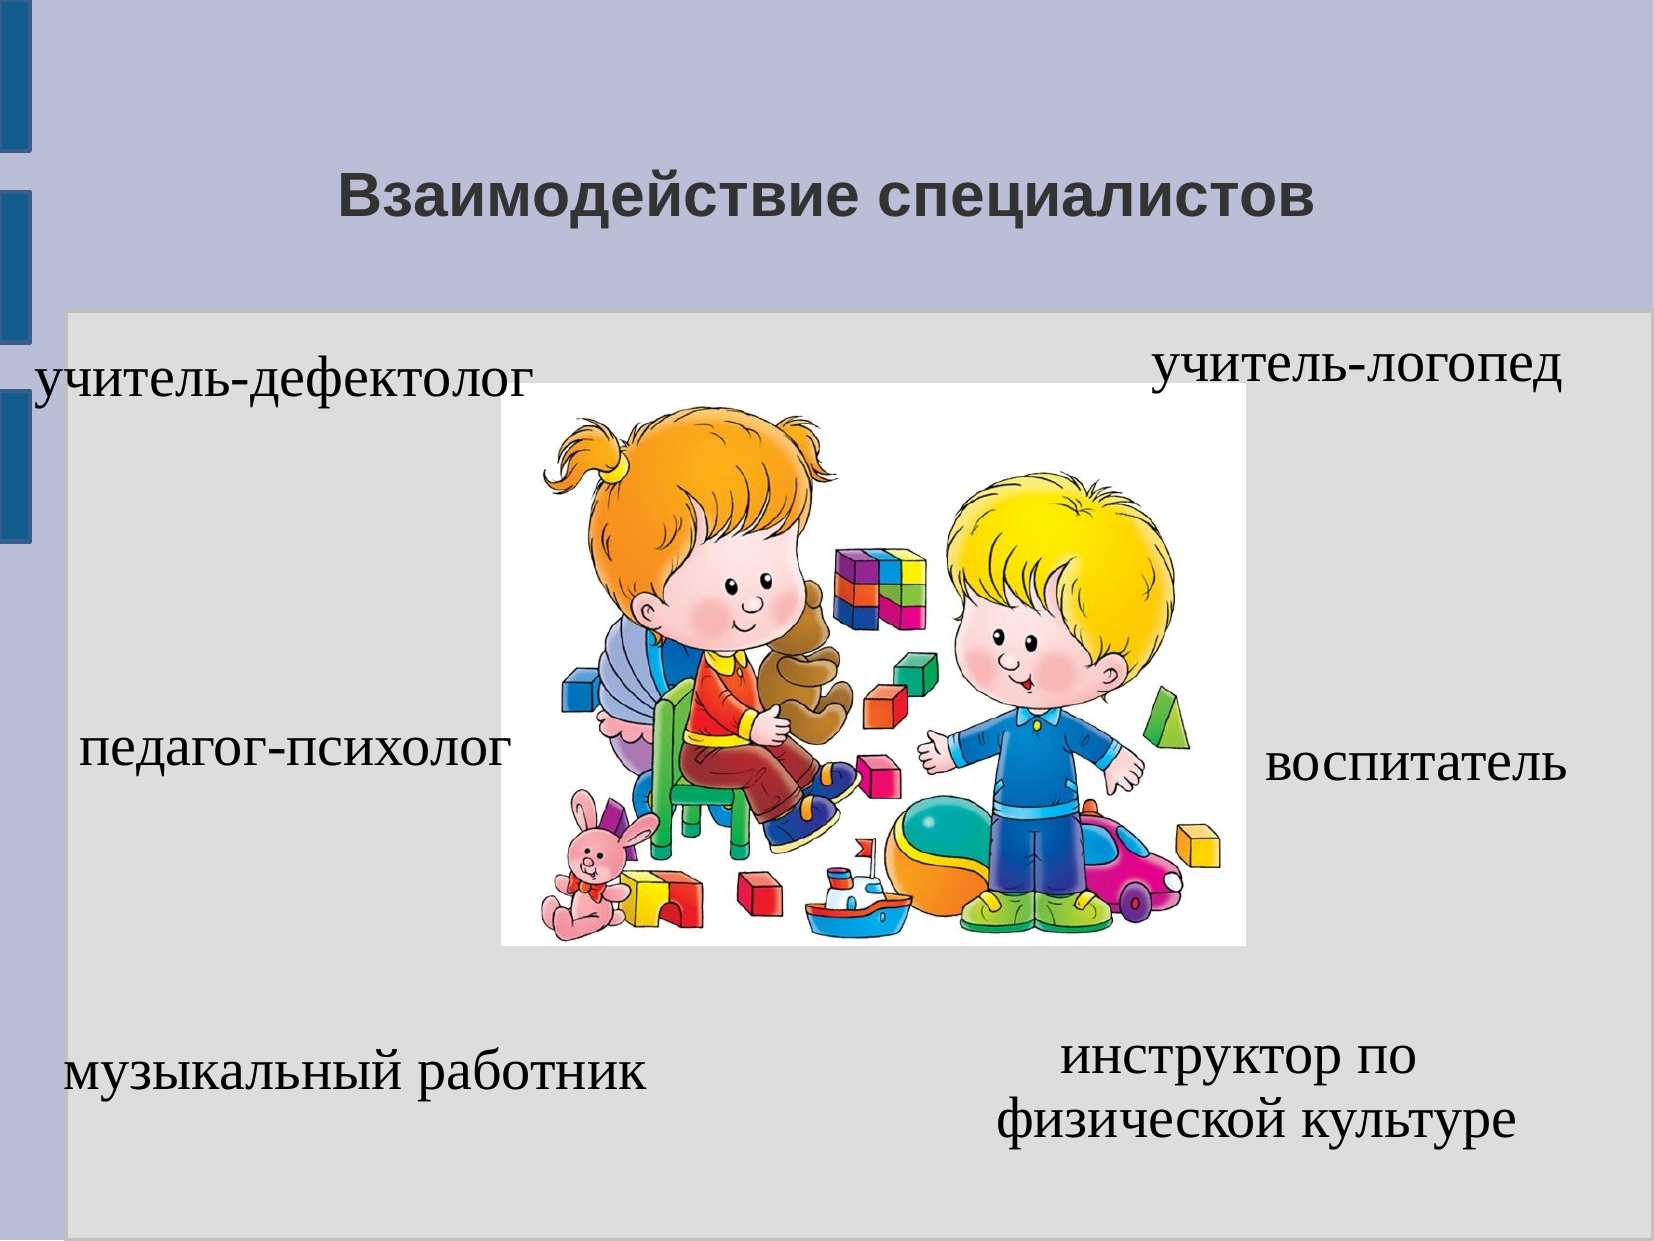

# Взаимодействие специалистов
учитель-логопед
учитель-дефектолог
педагог-психолог
воспитатель
музыкальный работник
инструктор по физической культуре